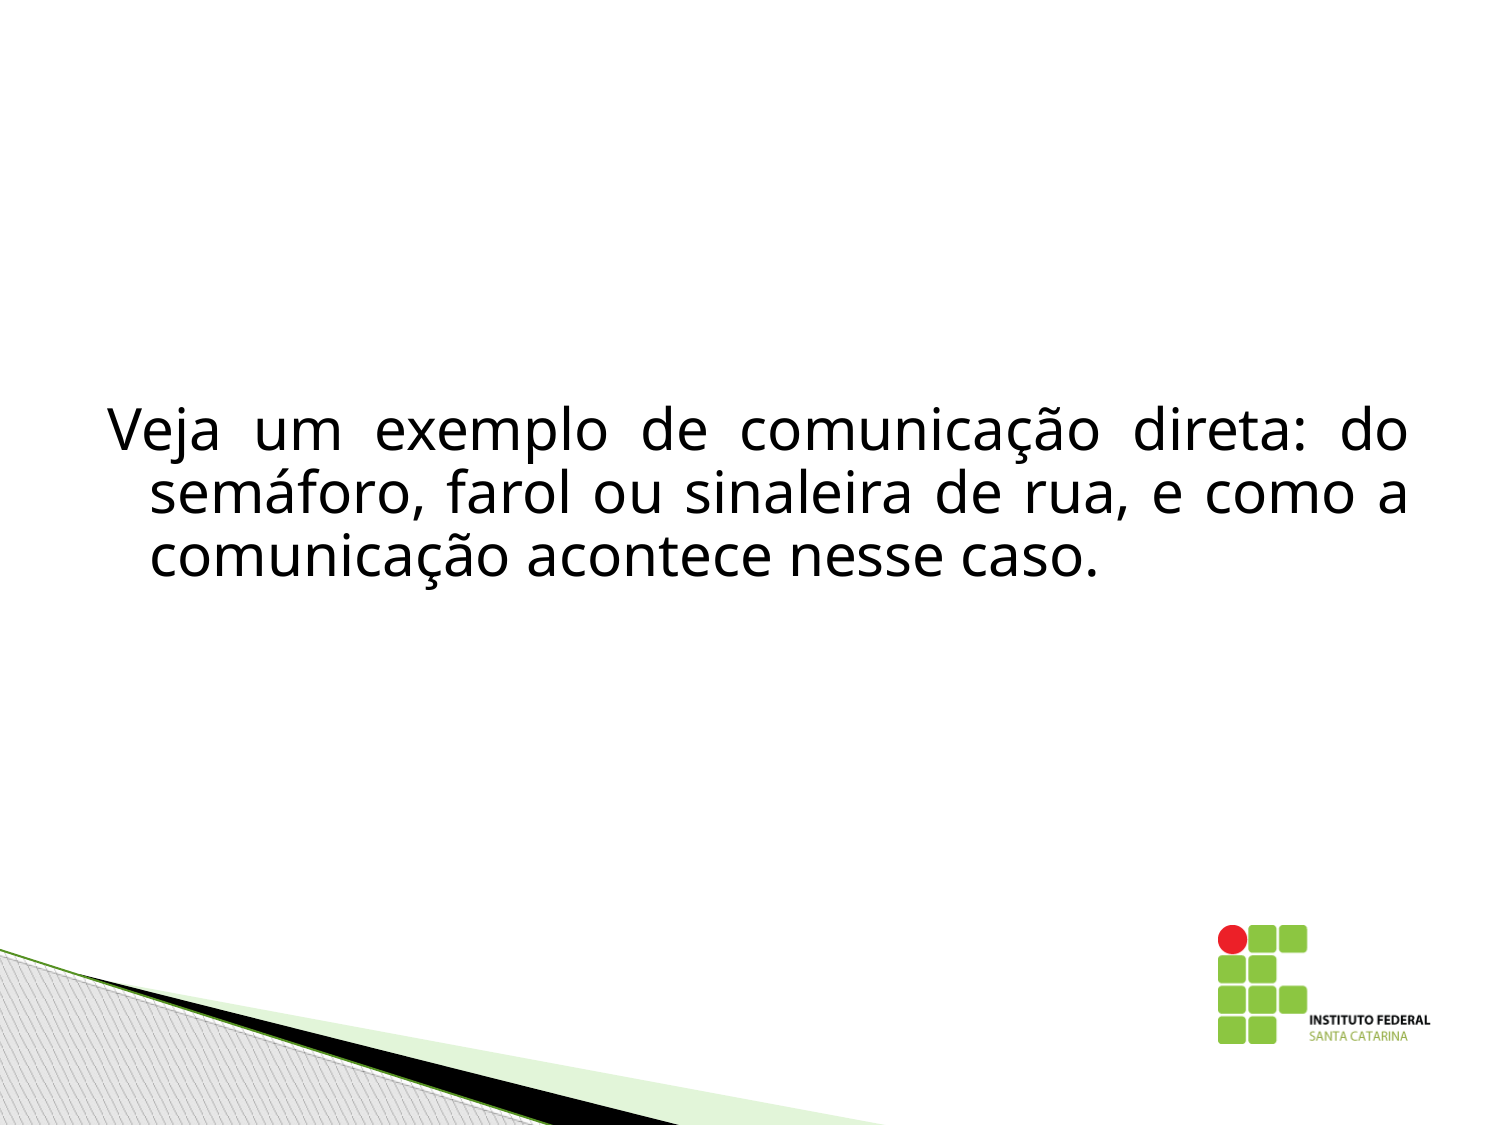

# Veja um exemplo de comunicação direta: do semáforo, farol ou sinaleira de rua, e como a comunicação acontece nesse caso.